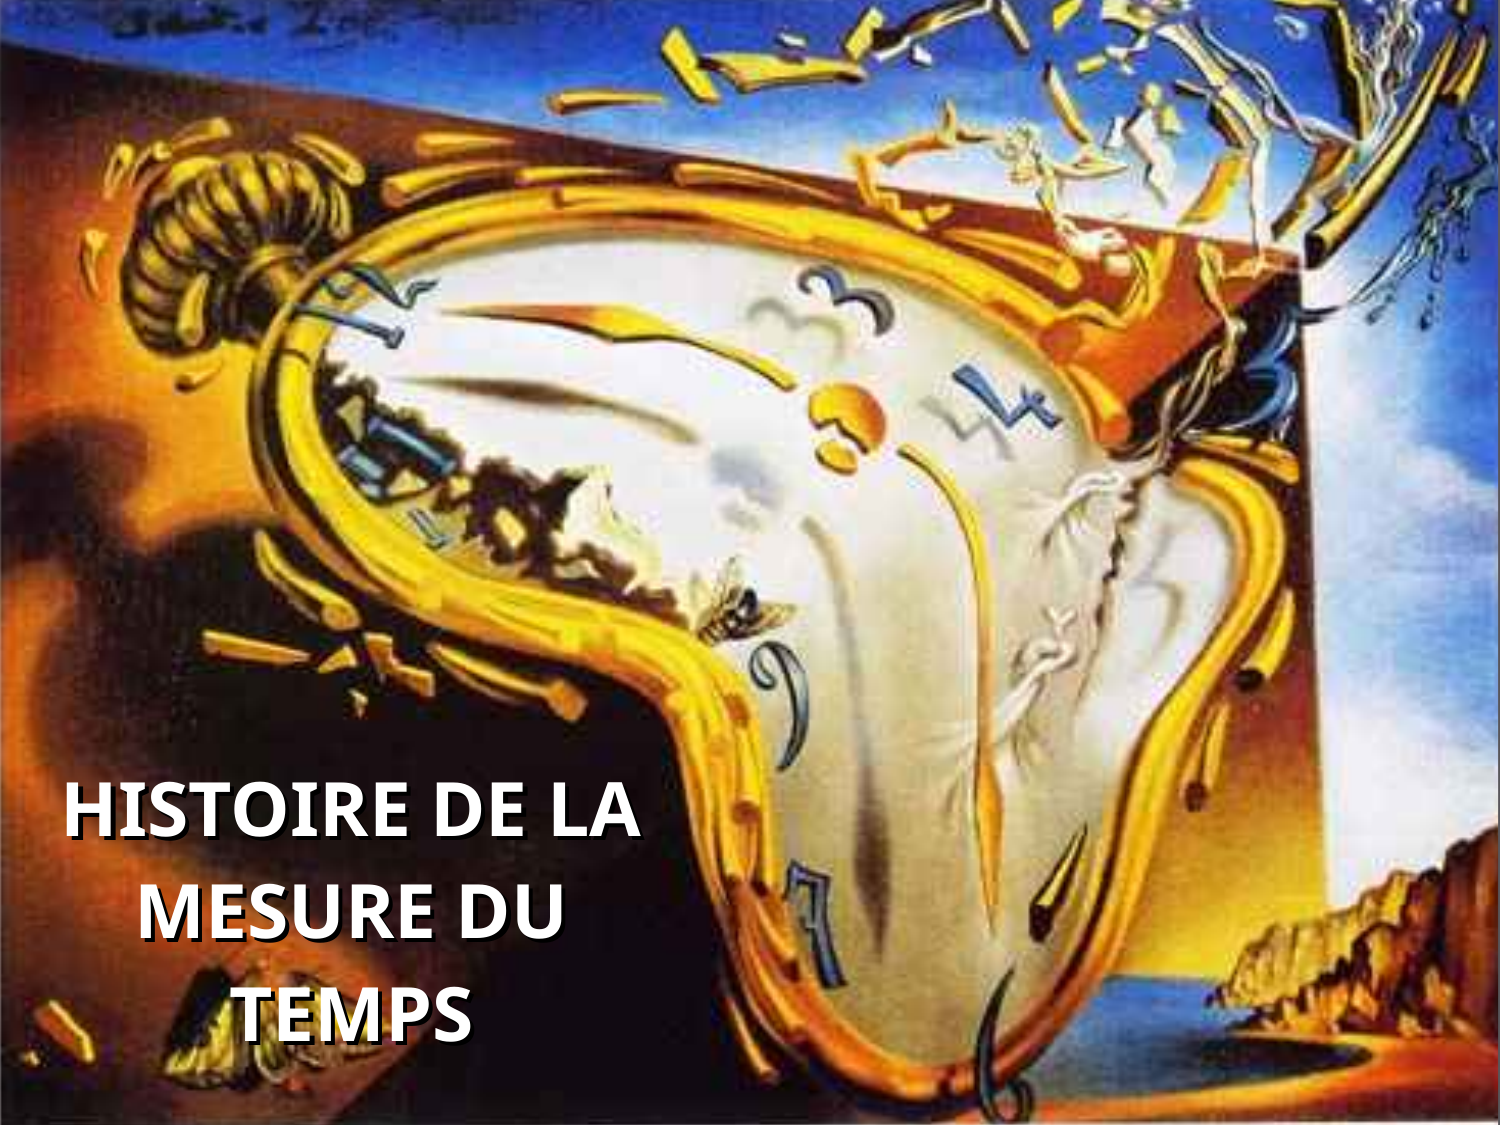

# HISTOIRE DE LA MESURE DU TEMPS